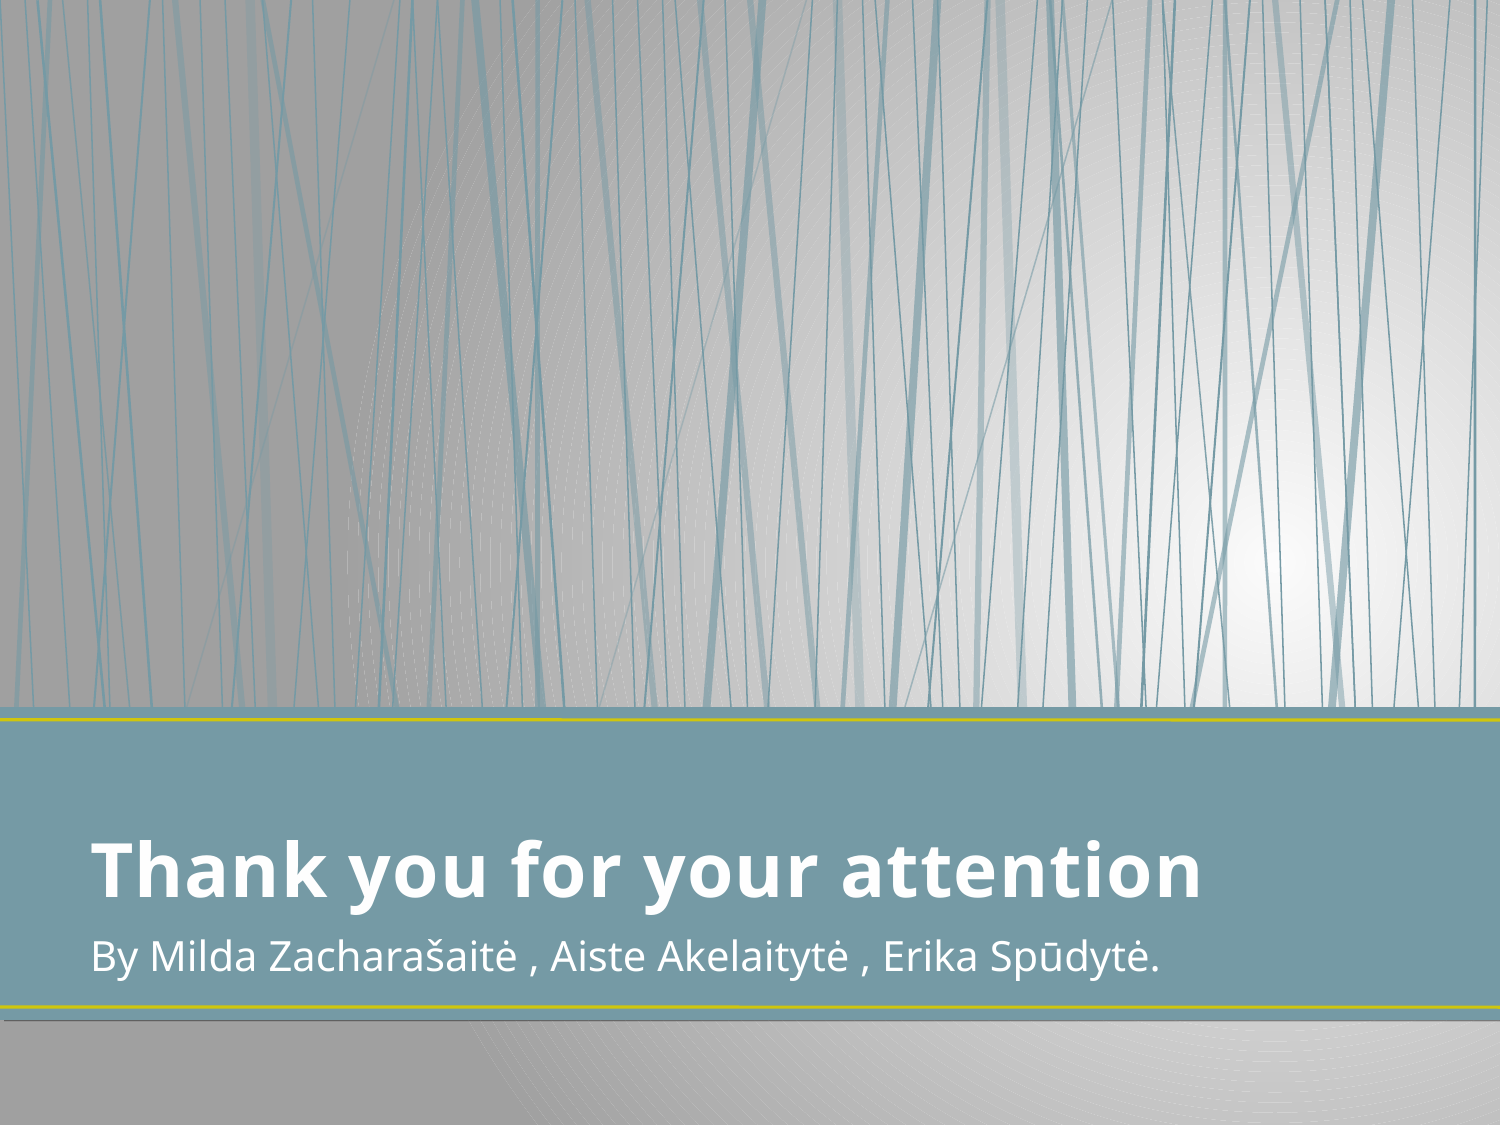

Thank you for your attention
# By Milda Zacharašaitė , Aiste Akelaitytė , Erika Spūdytė.